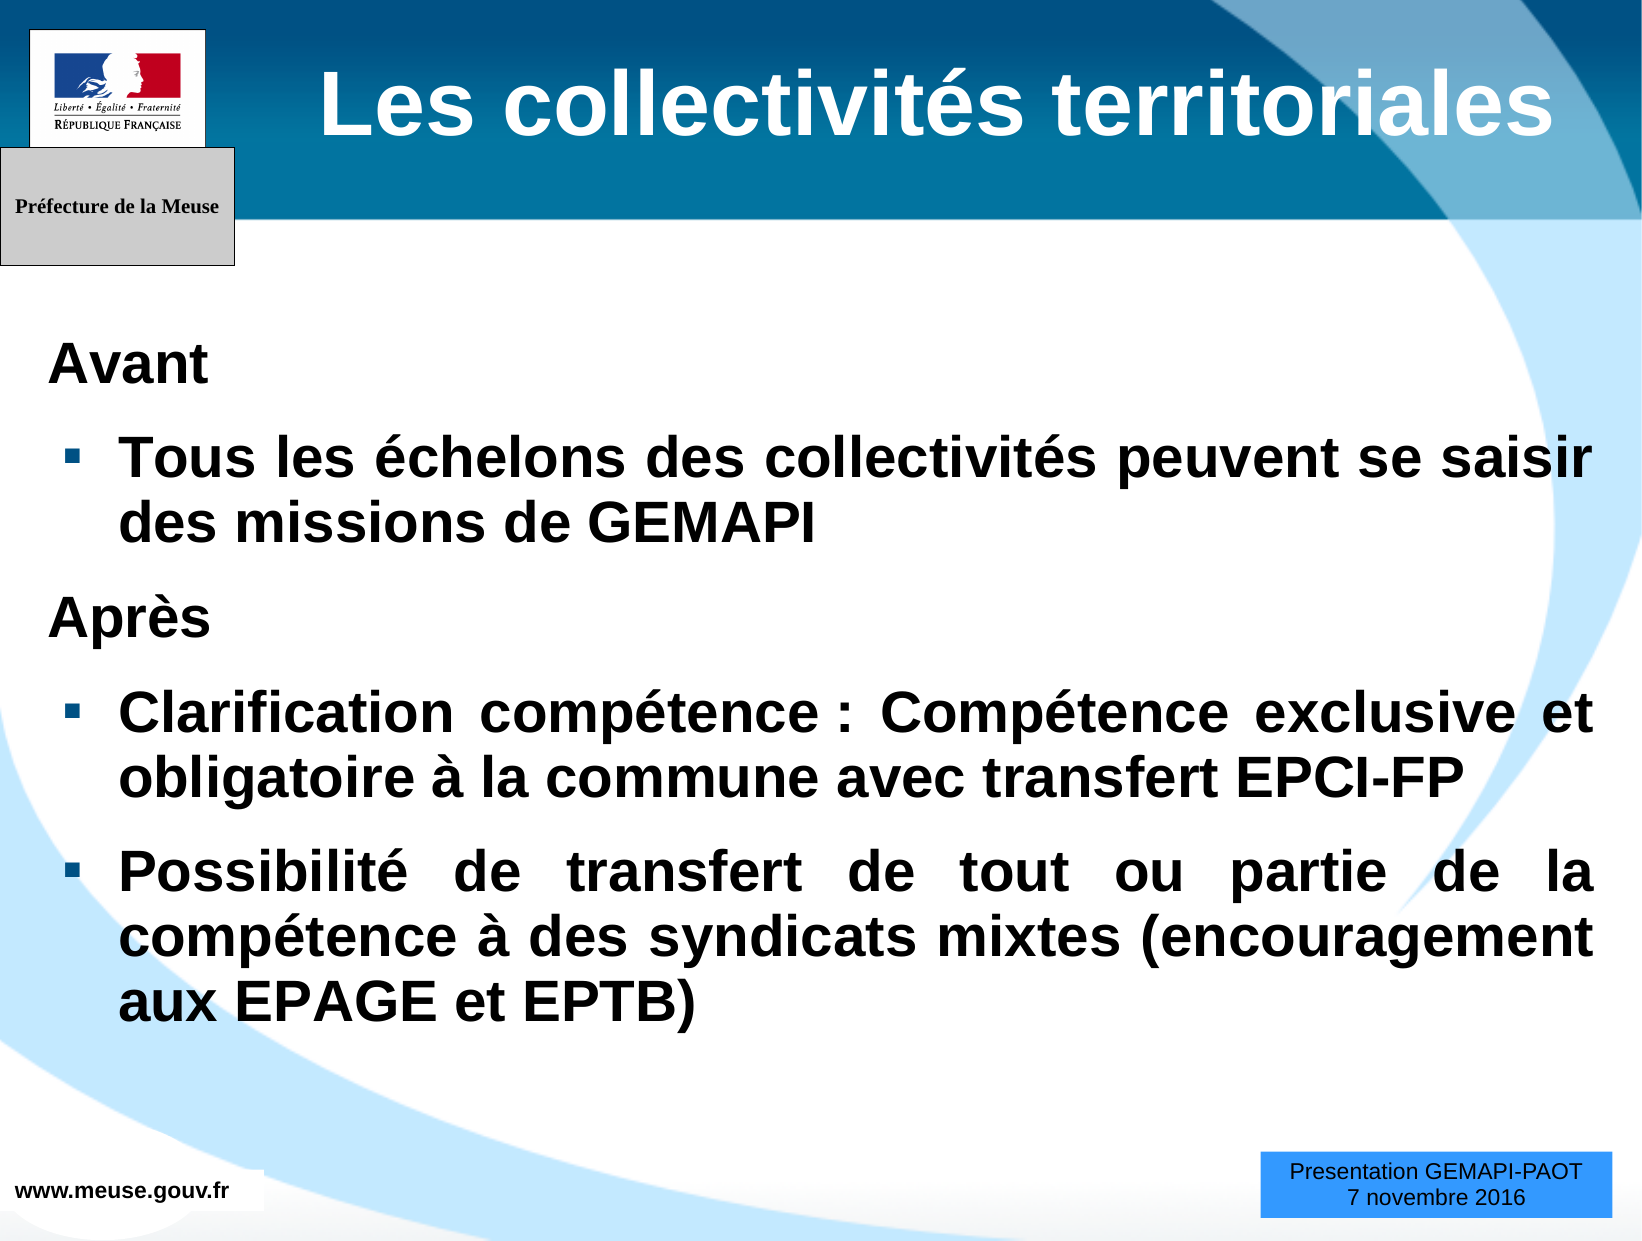

# Les collectivités territoriales
Avant
Tous les échelons des collectivités peuvent se saisir des missions de GEMAPI
Après
Clarification compétence : Compétence exclusive et obligatoire à la commune avec transfert EPCI-FP
Possibilité de transfert de tout ou partie de la compétence à des syndicats mixtes (encouragement aux EPAGE et EPTB)